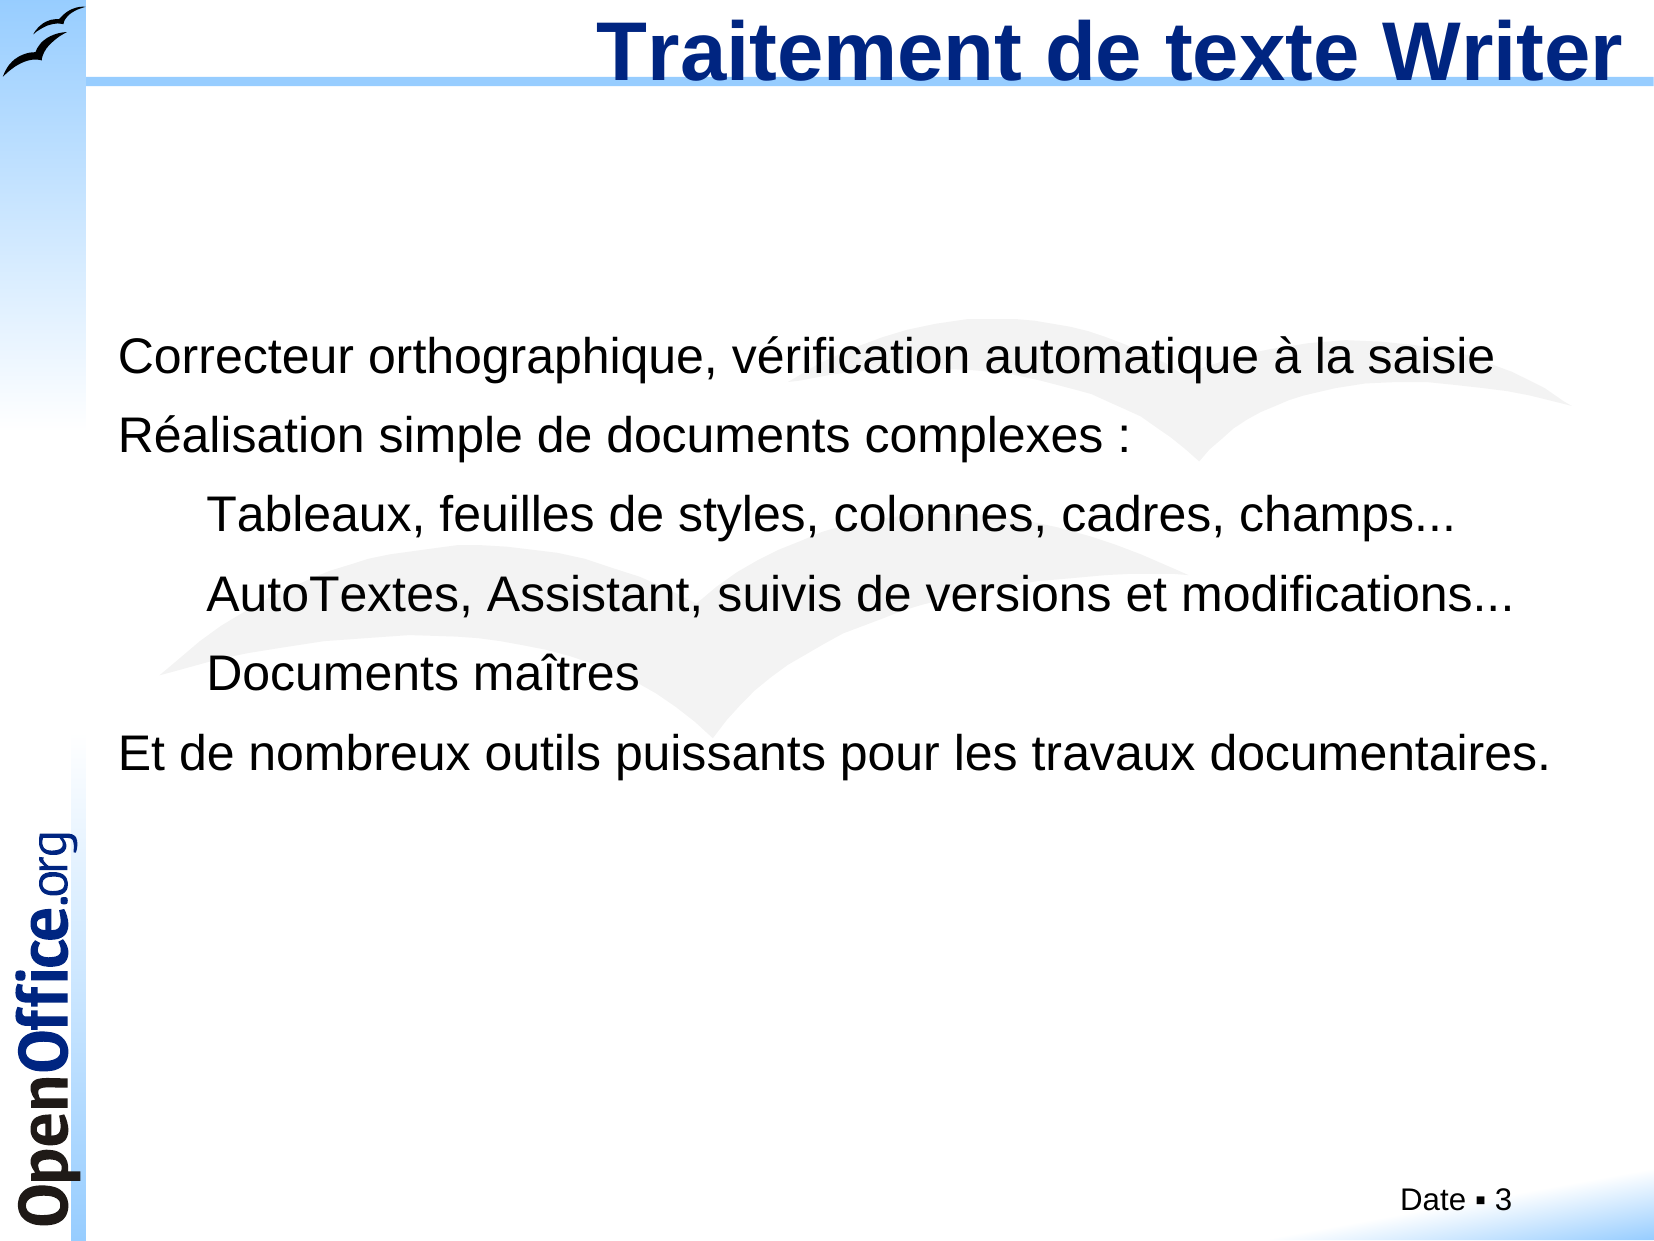

# Traitement de texte Writer
Correcteur orthographique, vérification automatique à la saisie
Réalisation simple de documents complexes :
Tableaux, feuilles de styles, colonnes, cadres, champs...
AutoTextes, Assistant, suivis de versions et modifications...
Documents maîtres
Et de nombreux outils puissants pour les travaux documentaires.